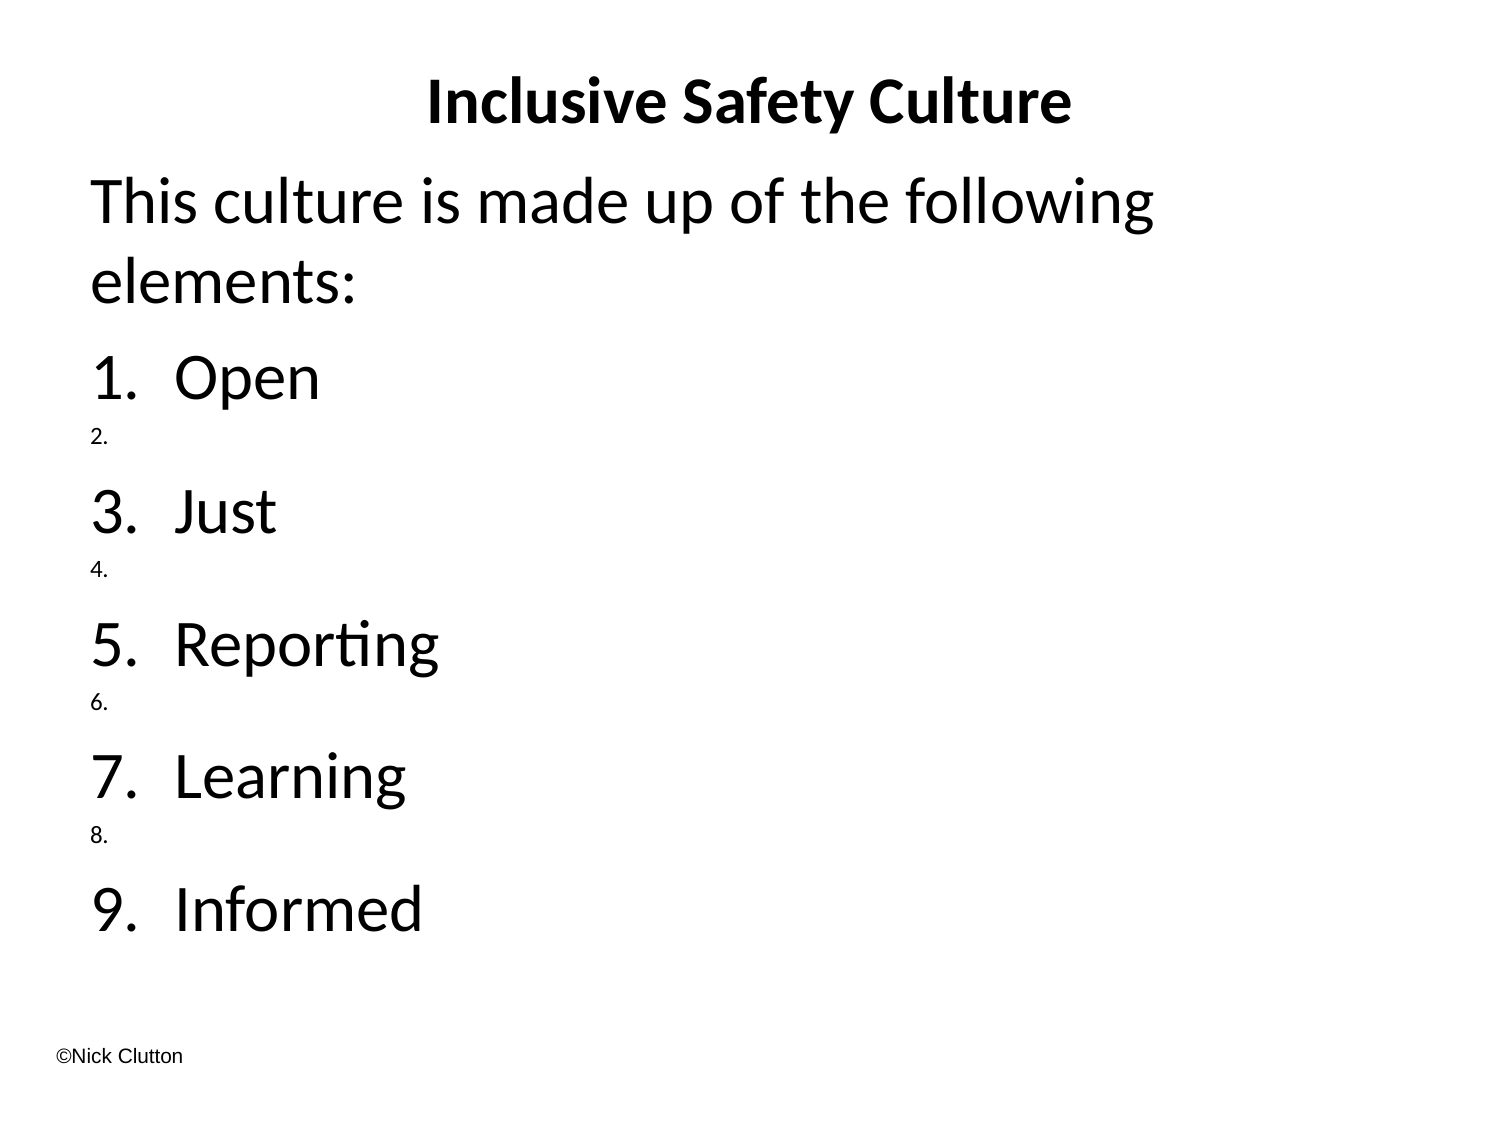

# Inclusive Safety Culture
This culture is made up of the following elements:
Open
Just
Reporting
Learning
Informed
©Nick Clutton